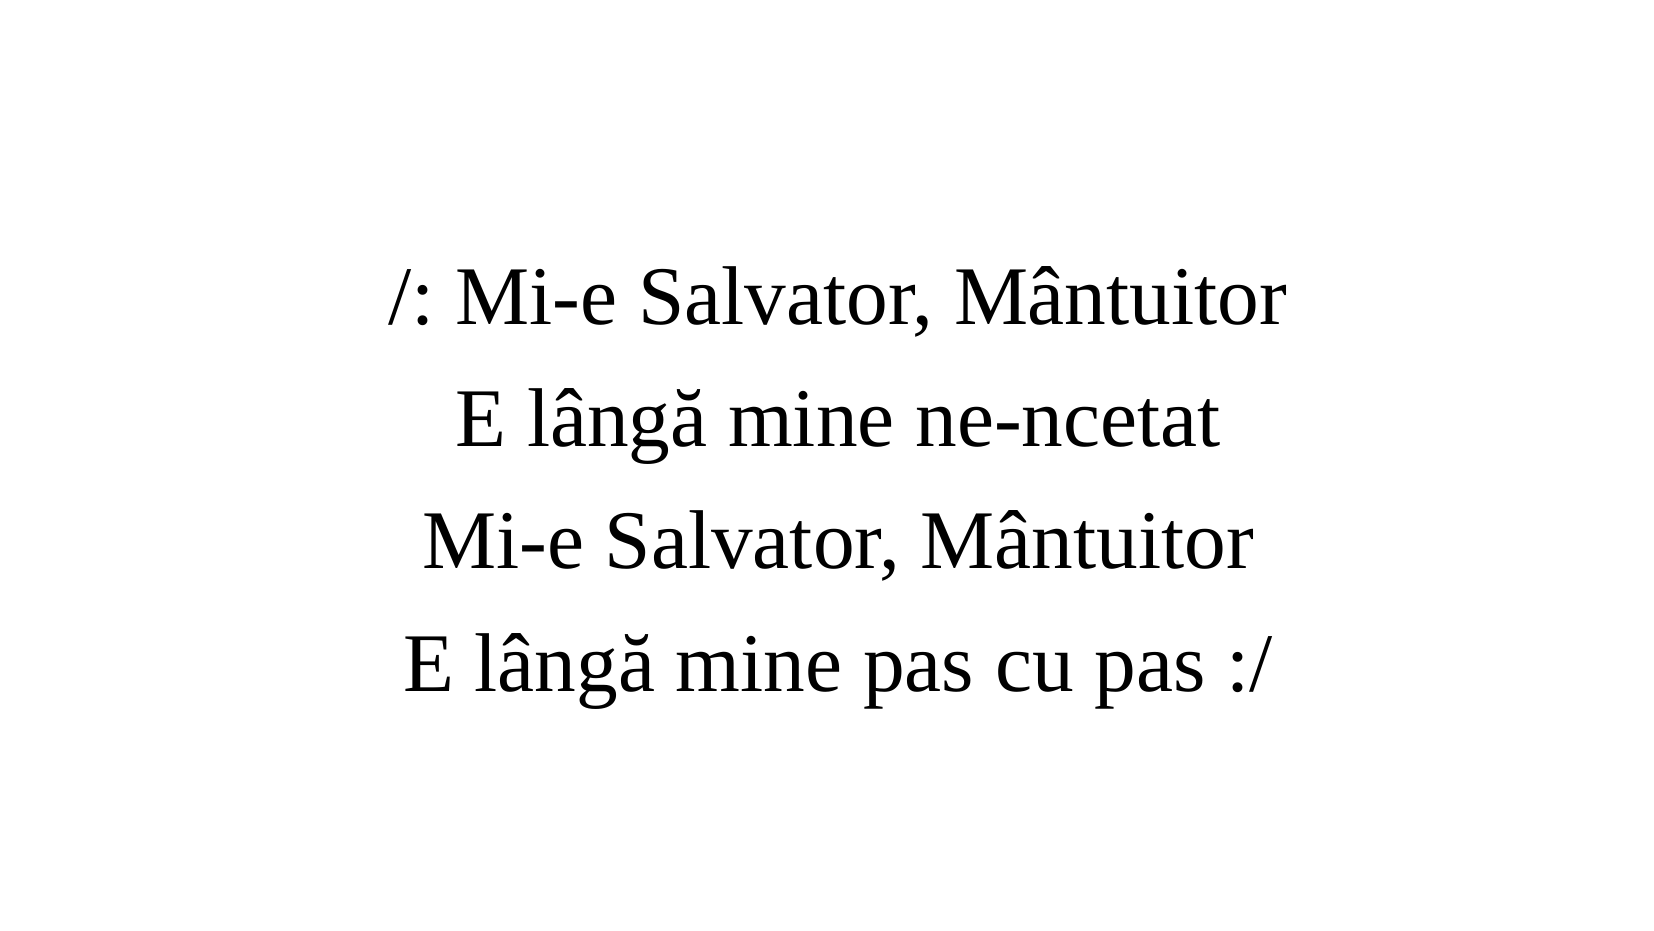

# /: Mi-e Salvator, Mântuitor
E lângă mine ne-ncetat
Mi-e Salvator, Mântuitor
E lângă mine pas cu pas :/